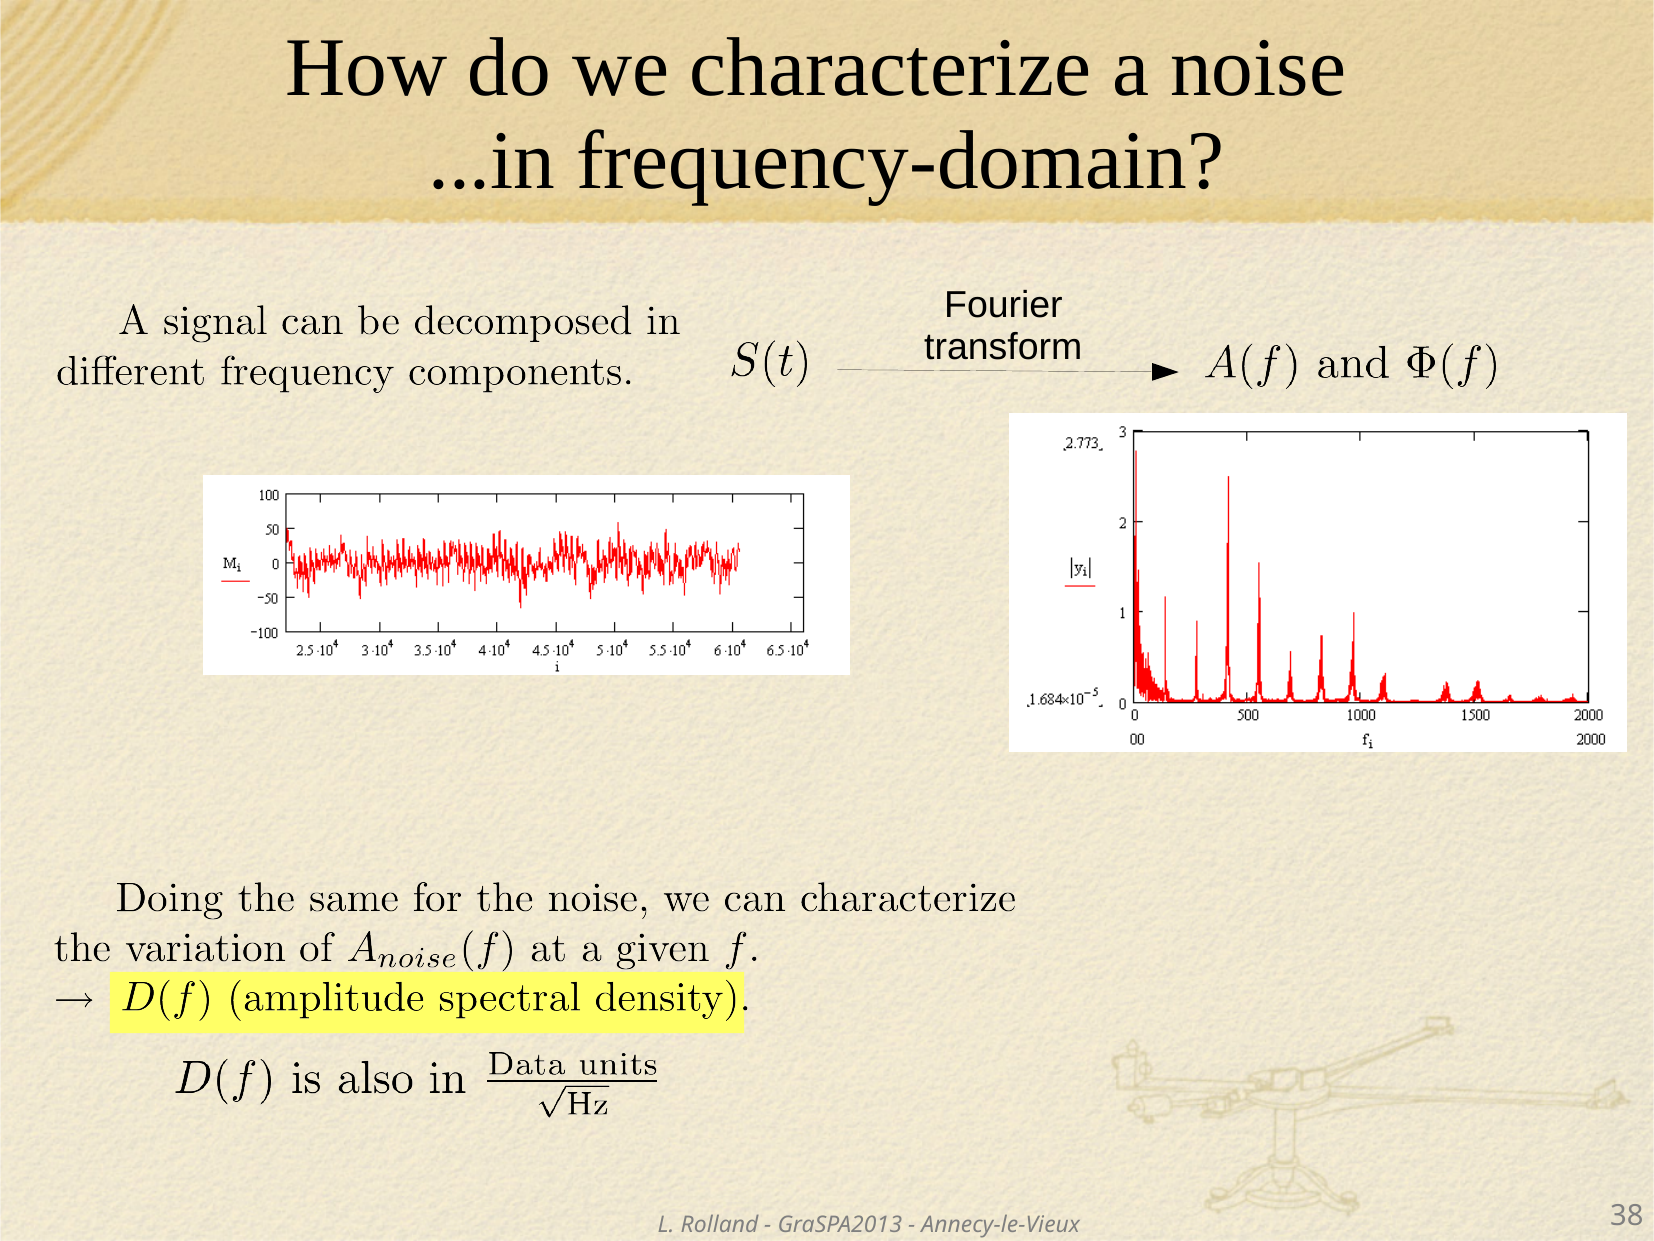

# How do we characterize a noise ...in frequency-domain?
Fourier transform
Signal (units)